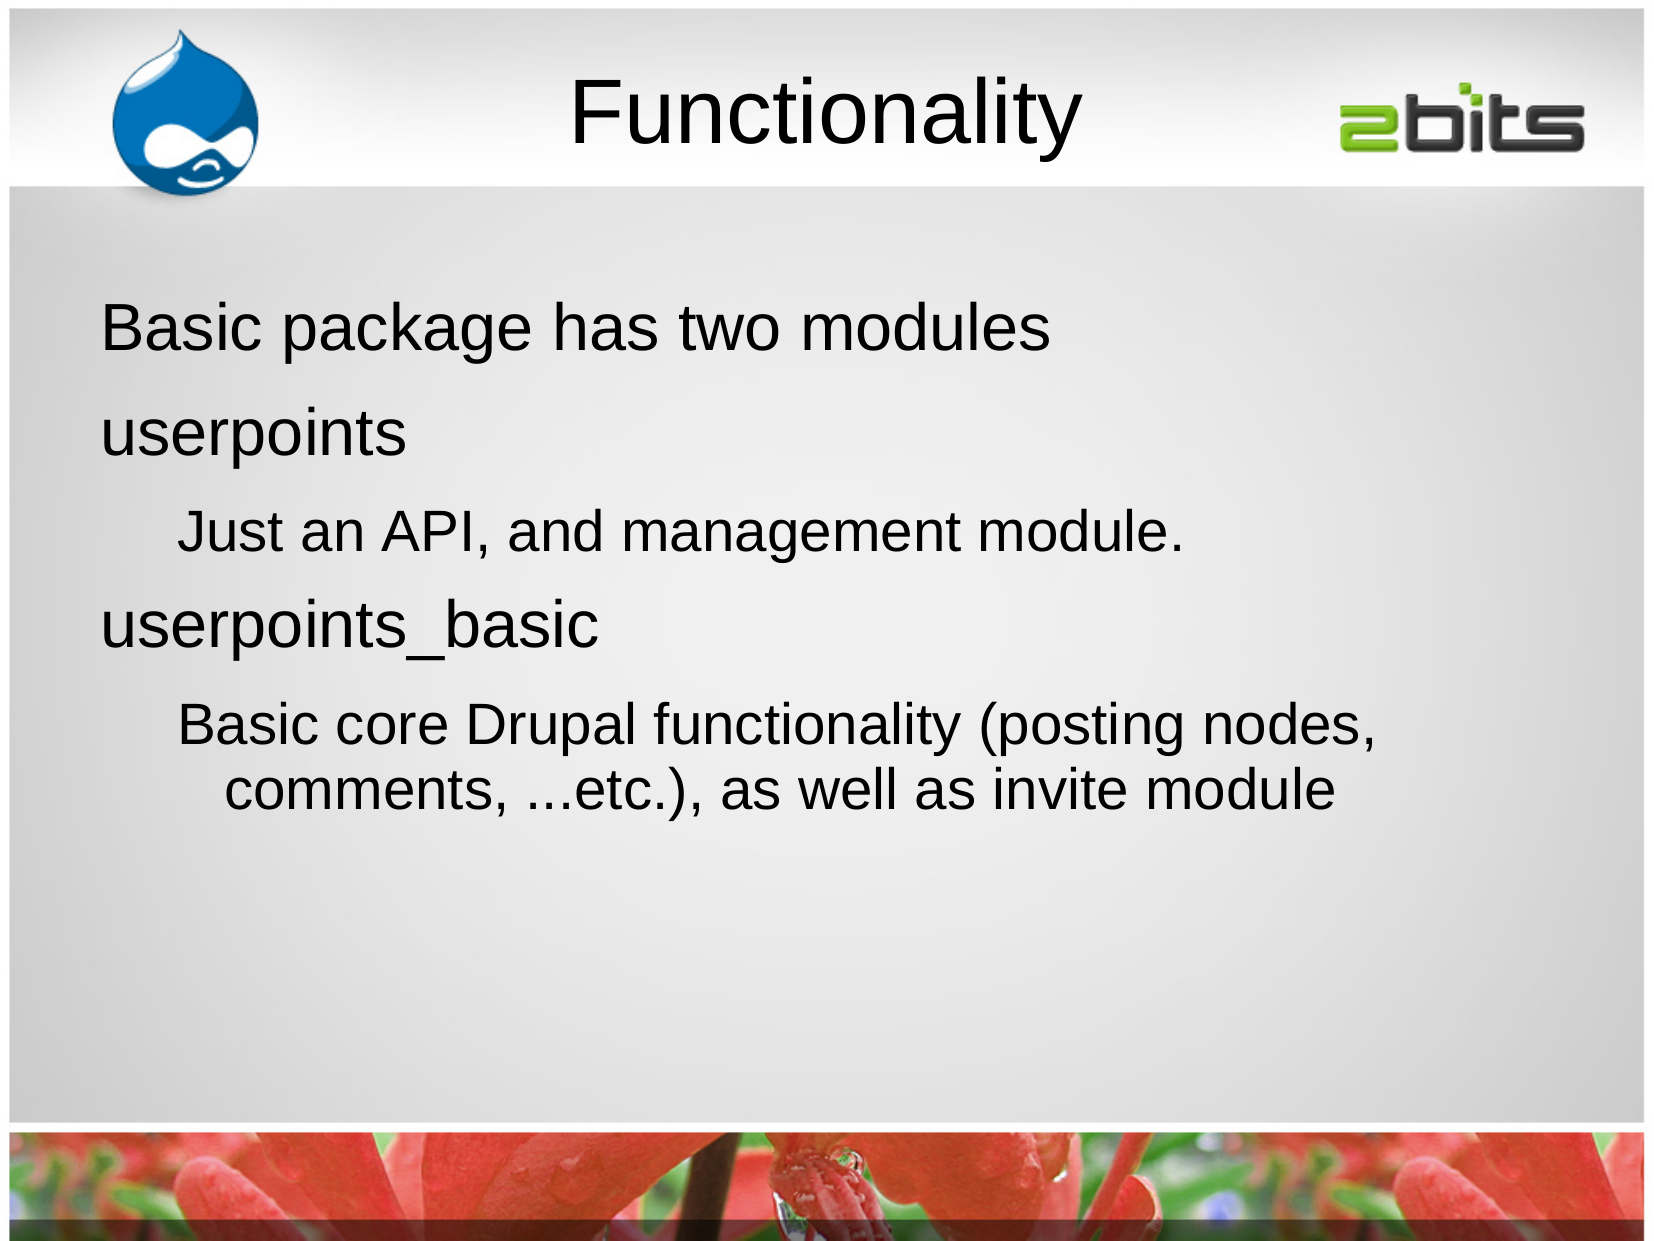

# Functionality
Basic package has two modules
userpoints
Just an API, and management module.
userpoints_basic
Basic core Drupal functionality (posting nodes, comments, ...etc.), as well as invite module